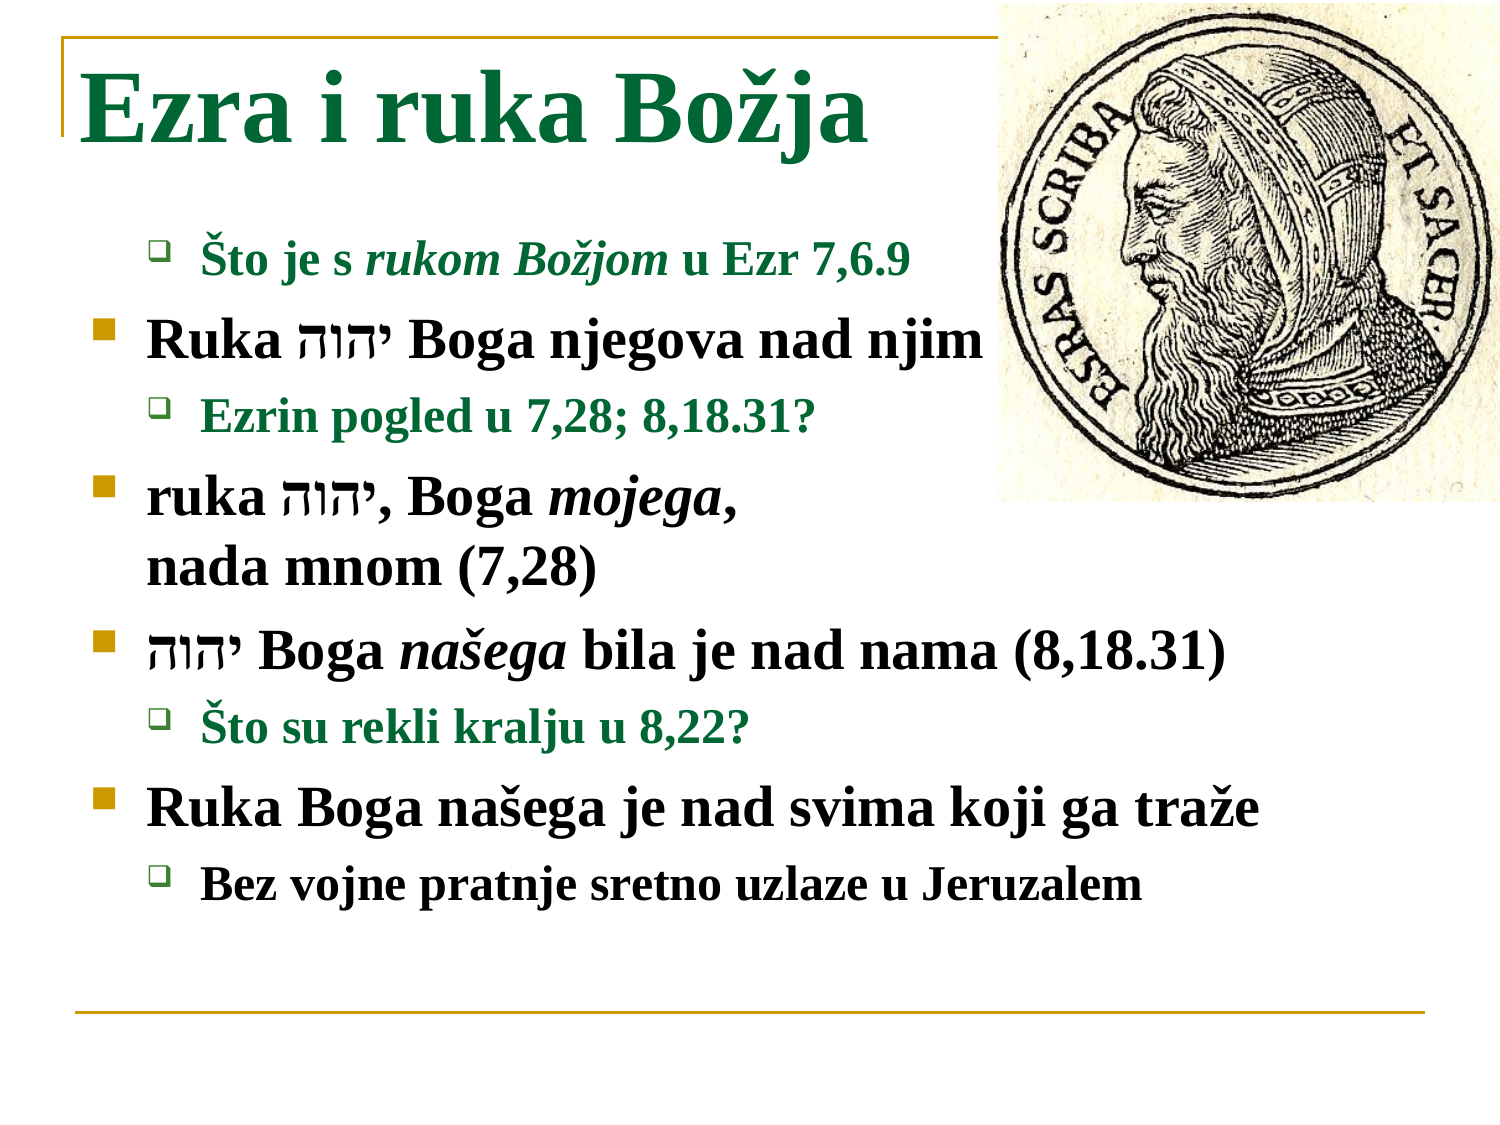

# Ezra i ruka Božja
Što je s rukom Božjom u Ezr 7,6.9
Ruka יהוה Boga njegova nad njim
Ezrin pogled u 7,28; 8,18.31?
ruka יהוה, Boga mojega,
nada mnom (7,28)
יהוה Boga našega bila je nad nama (8,18.31)
Što su rekli kralju u 8,22?
Ruka Boga našega je nad svima koji ga traže
Bez vojne pratnje sretno uzlaze u Jeruzalem